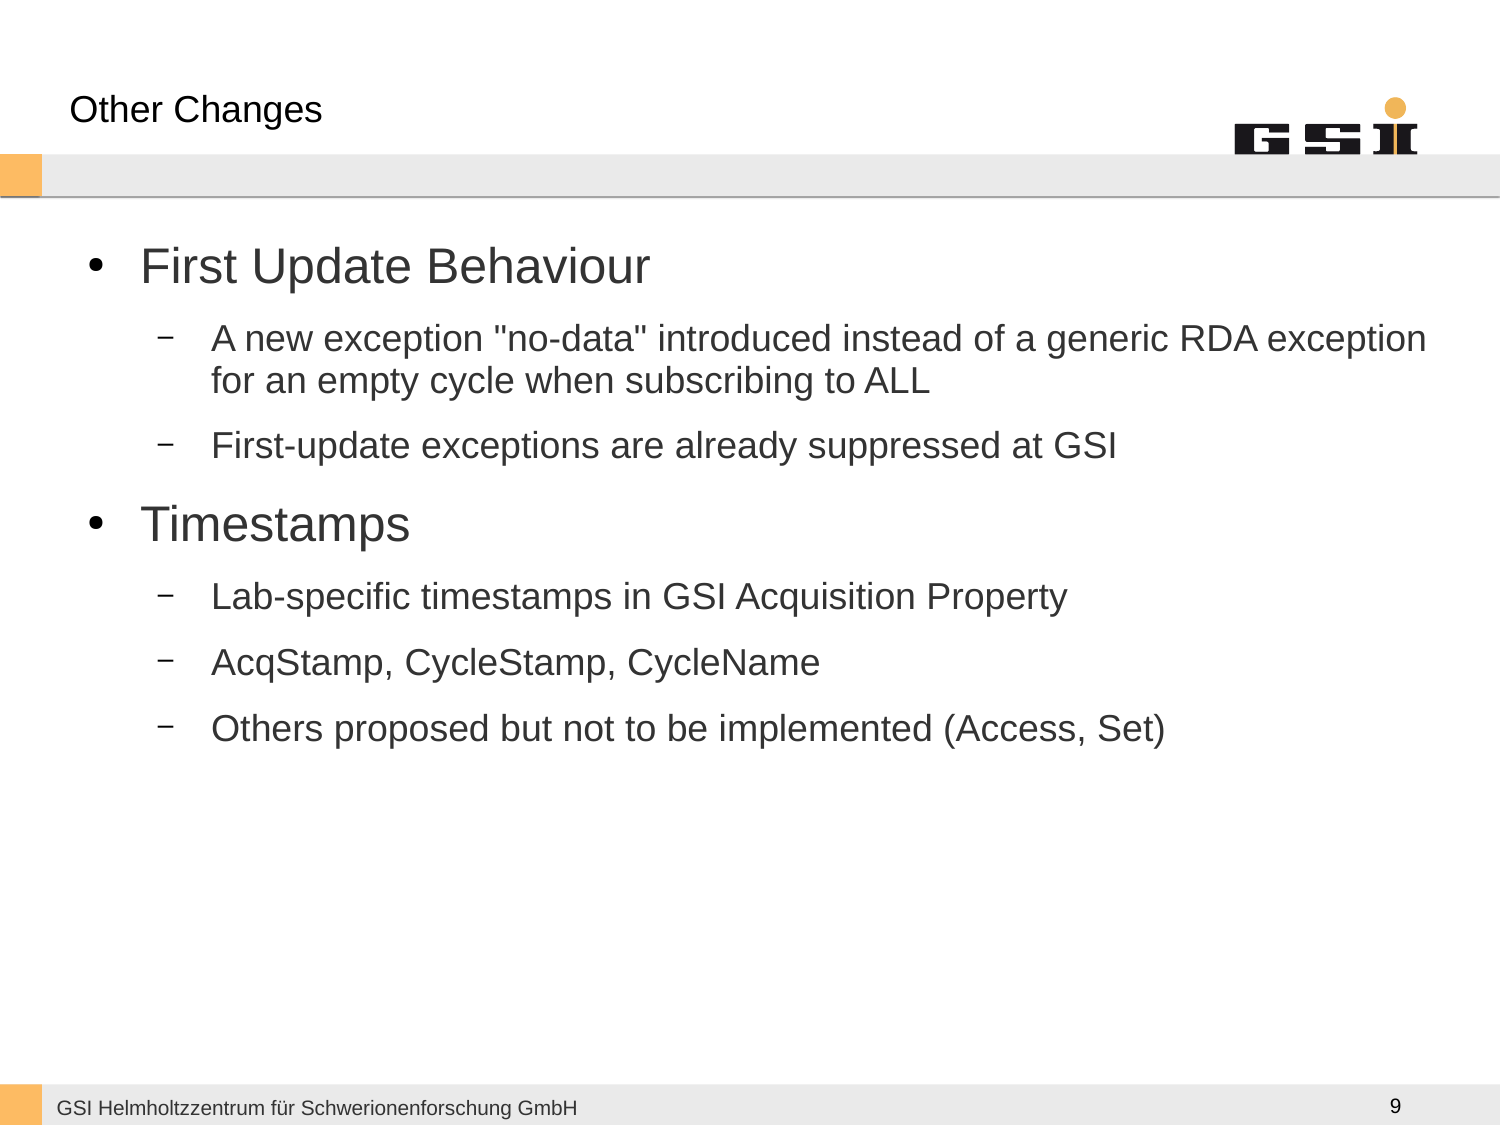

# Other Changes
First Update Behaviour
A new exception "no-data" introduced instead of a generic RDA exception for an empty cycle when subscribing to ALL
First-update exceptions are already suppressed at GSI
Timestamps
Lab-specific timestamps in GSI Acquisition Property
AcqStamp, CycleStamp, CycleName
Others proposed but not to be implemented (Access, Set)